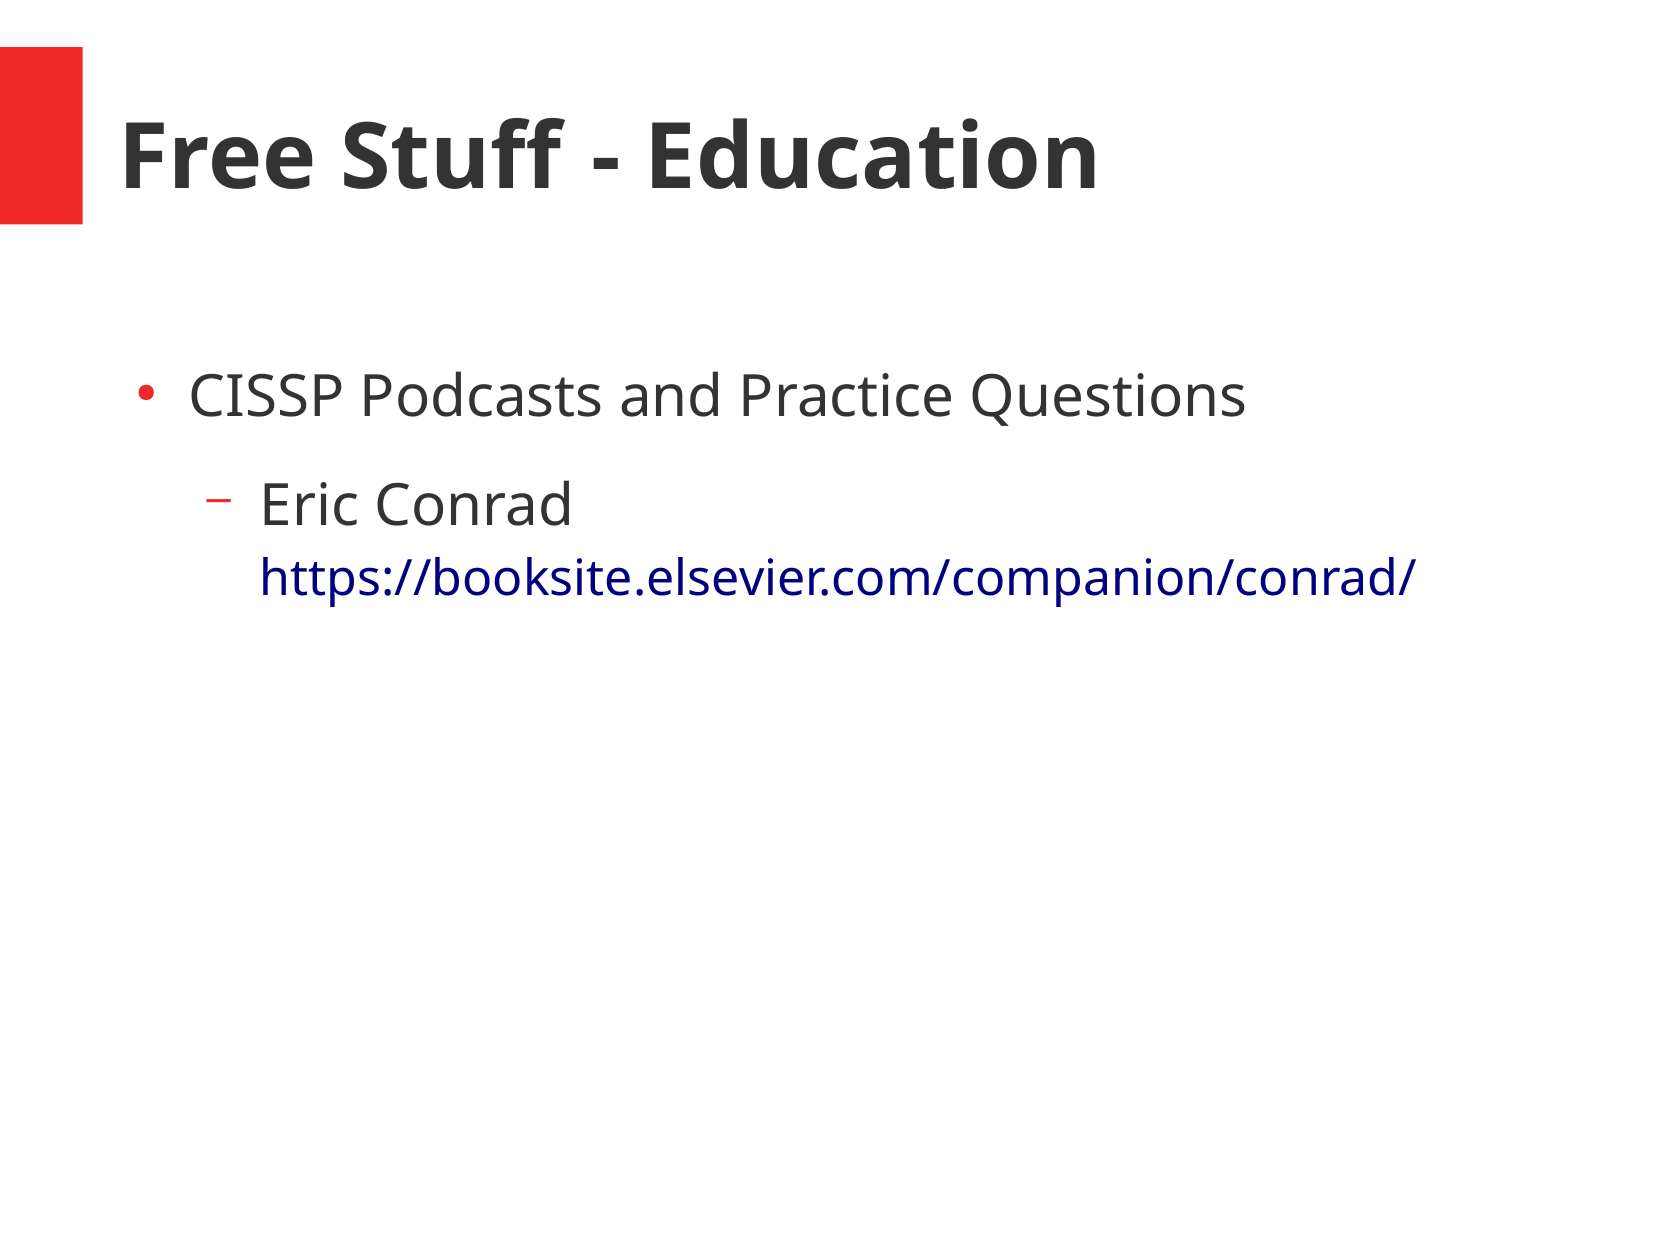

# Free Stuff	 - Education
CISSP Podcasts and Practice Questions
Eric Conrad https://booksite.elsevier.com/companion/conrad/